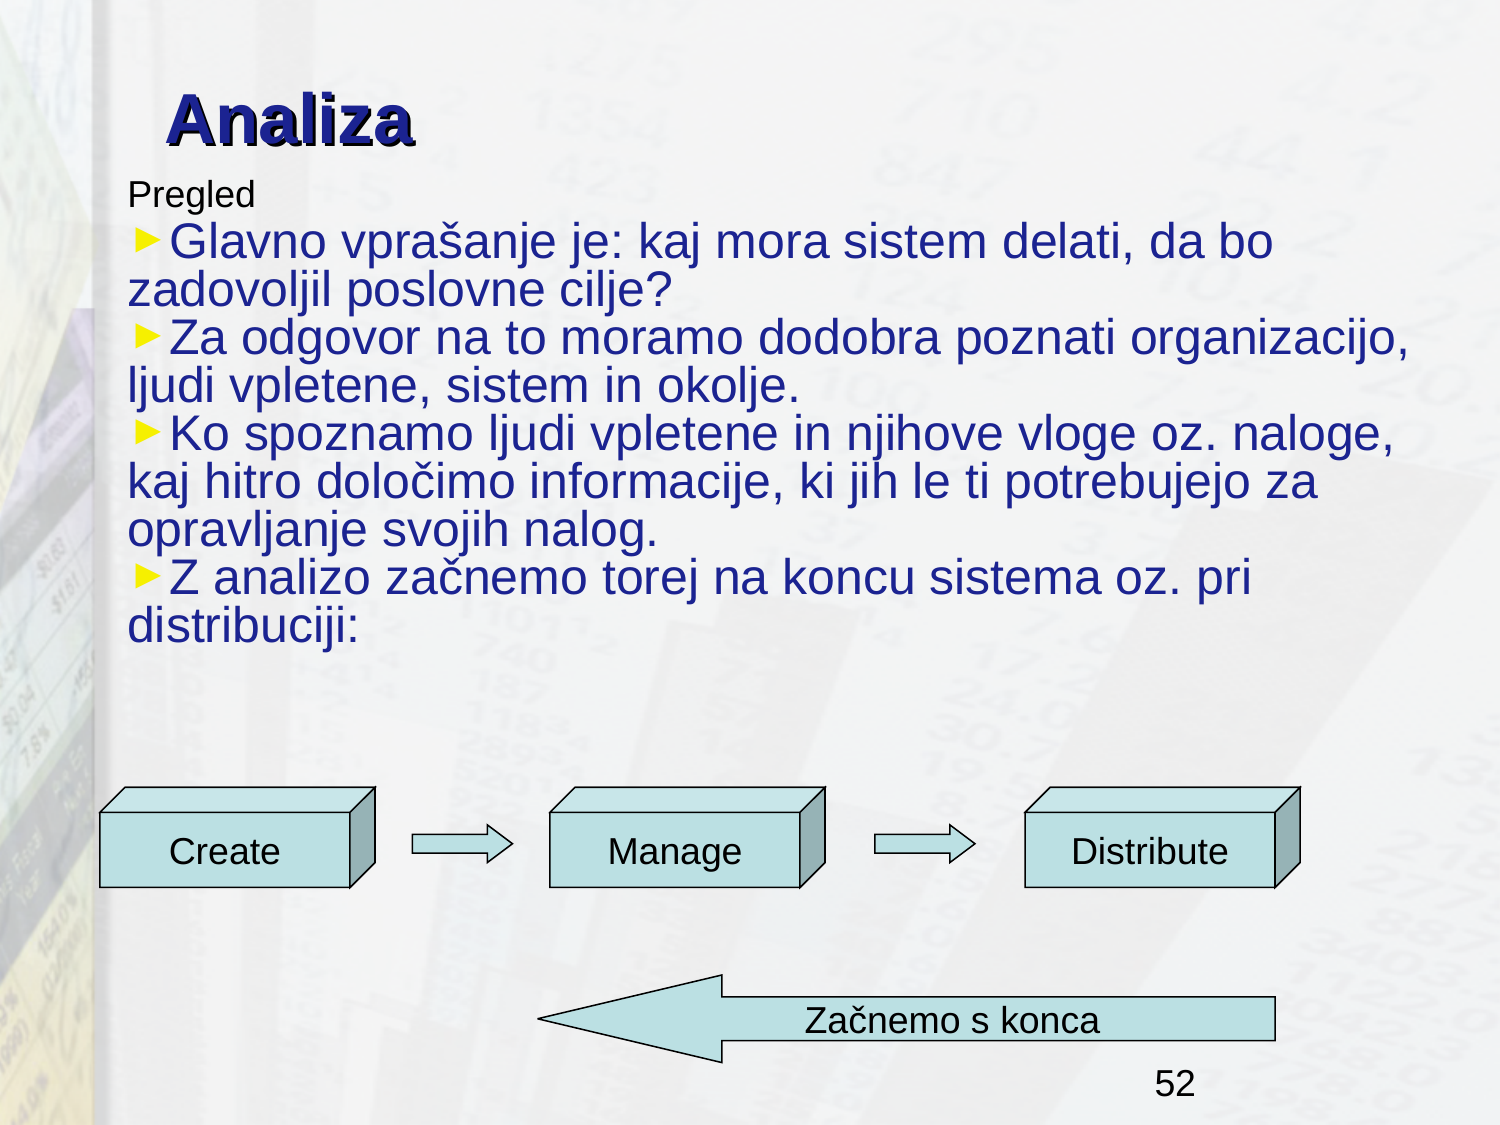

Analiza
Pregled
# Glavno vprašanje je: kaj mora sistem delati, da bo zadovoljil poslovne cilje?
Za odgovor na to moramo dodobra poznati organizacijo, ljudi vpletene, sistem in okolje.
Ko spoznamo ljudi vpletene in njihove vloge oz. naloge, kaj hitro določimo informacije, ki jih le ti potrebujejo za opravljanje svojih nalog.
Z analizo začnemo torej na koncu sistema oz. pri distribuciji:
Create
Manage
Distribute
Začnemo s konca
52